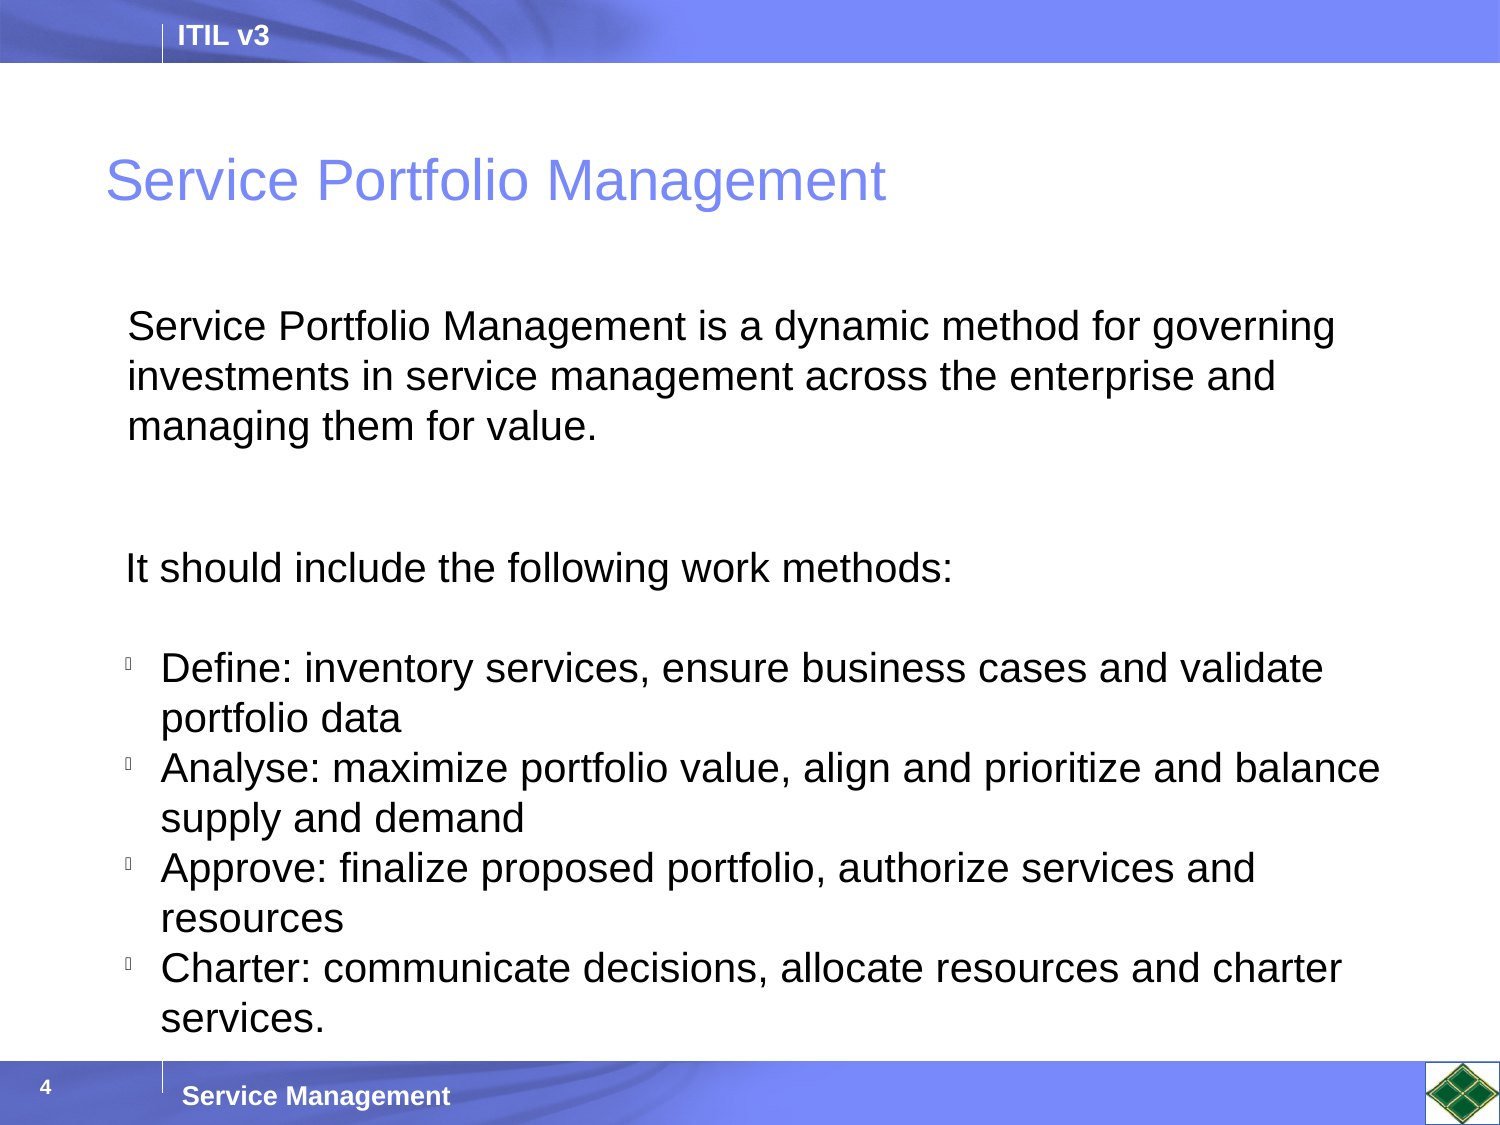

Service Portfolio Management
Service Portfolio Management is a dynamic method for governing investments in service management across the enterprise and managing them for value.
It should include the following work methods:
Define: inventory services, ensure business cases and validate portfolio data
Analyse: maximize portfolio value, align and prioritize and balance supply and demand
Approve: finalize proposed portfolio, authorize services and resources
Charter: communicate decisions, allocate resources and charter services.